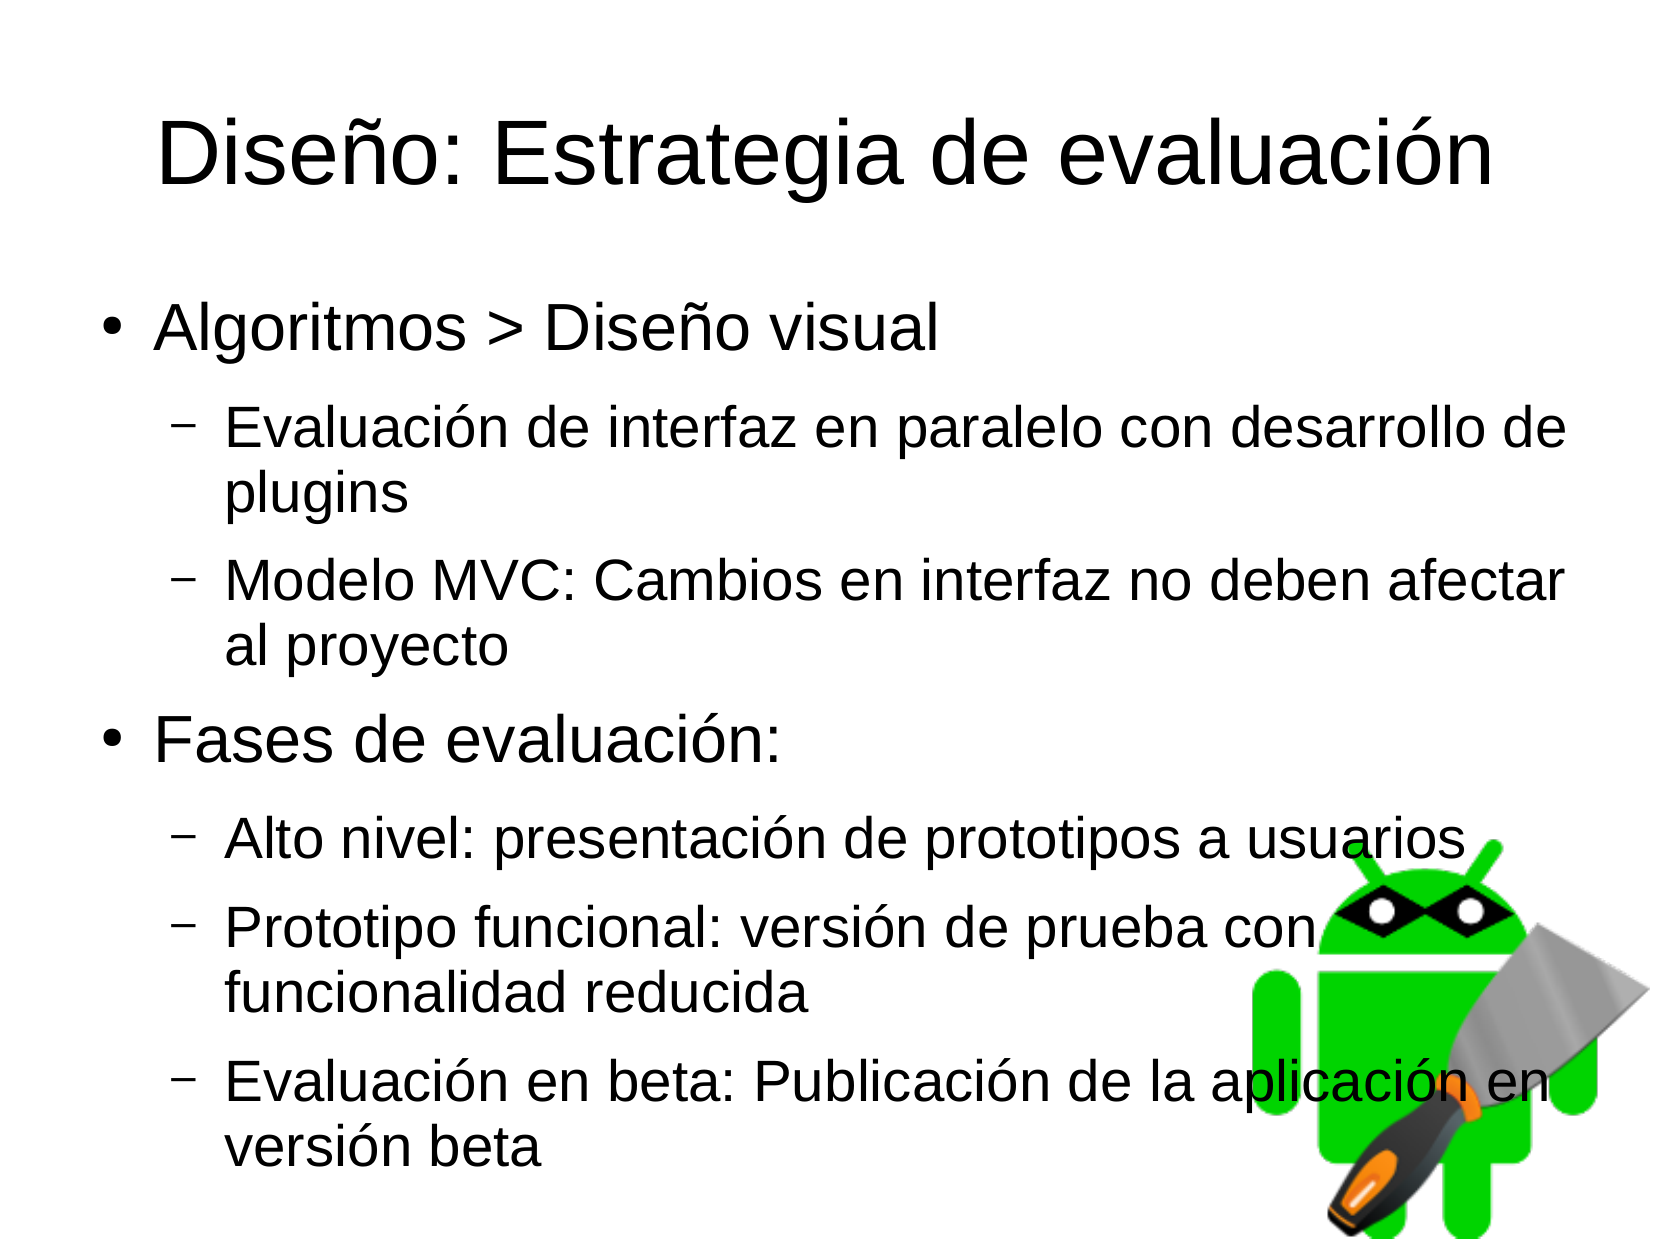

# Diseño: Estrategia de evaluación
Algoritmos > Diseño visual
Evaluación de interfaz en paralelo con desarrollo de plugins
Modelo MVC: Cambios en interfaz no deben afectar al proyecto
Fases de evaluación:
Alto nivel: presentación de prototipos a usuarios
Prototipo funcional: versión de prueba con funcionalidad reducida
Evaluación en beta: Publicación de la aplicación en versión beta